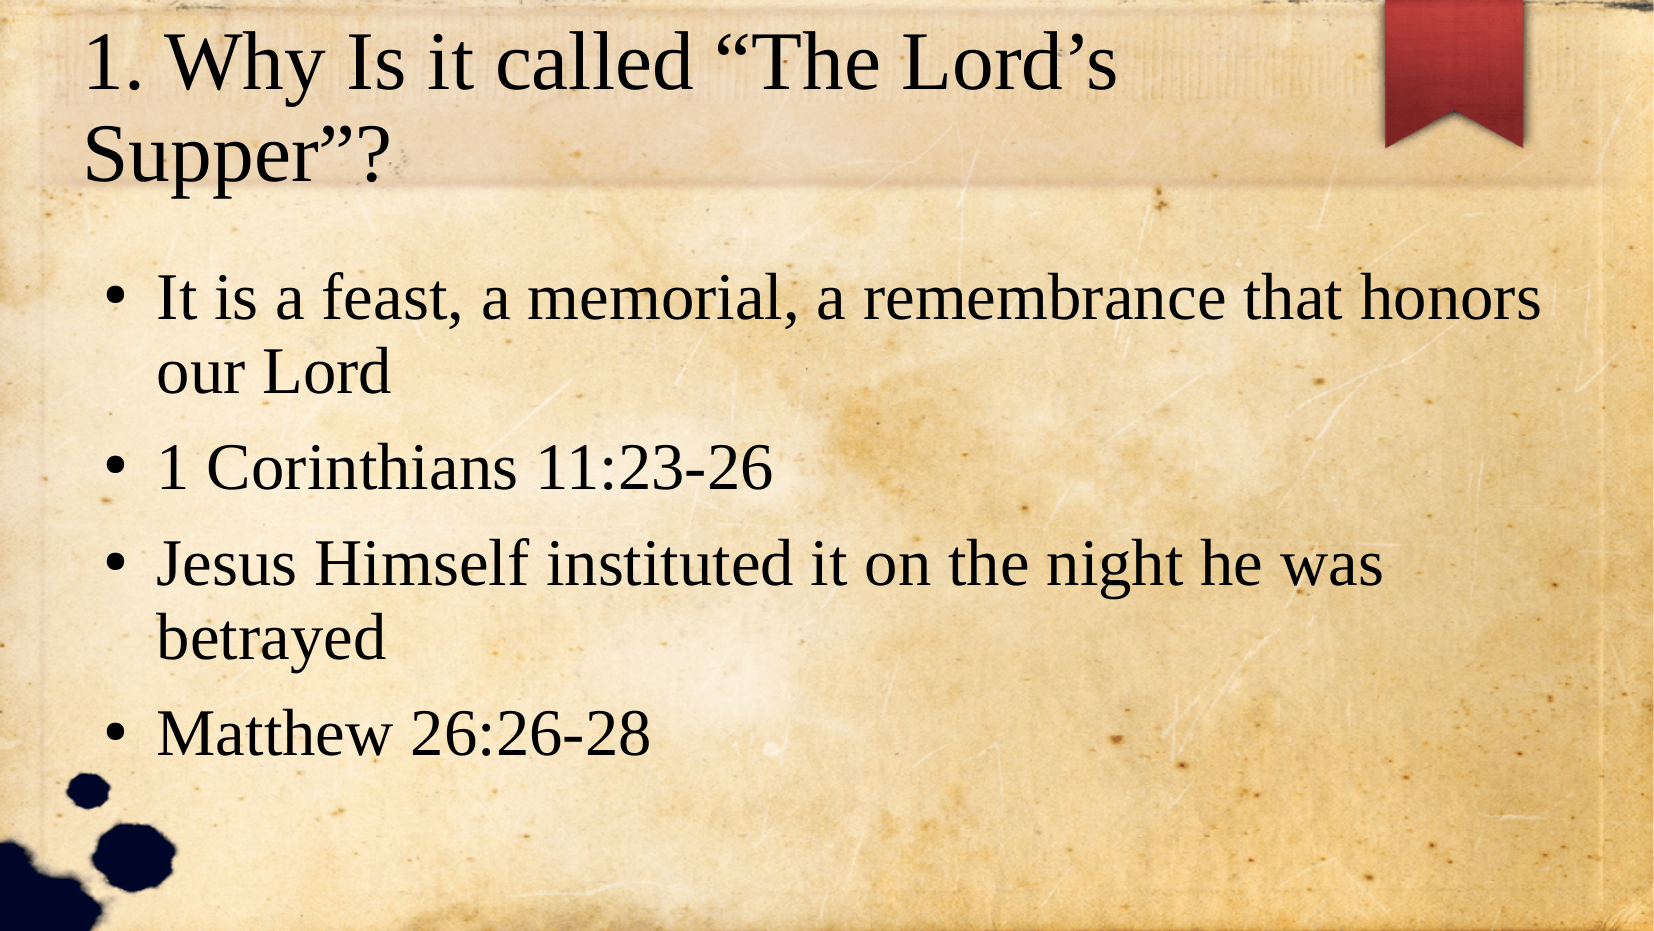

# 1. Why Is it called “The Lord’s Supper”?
It is a feast, a memorial, a remembrance that honors our Lord
1 Corinthians 11:23-26
Jesus Himself instituted it on the night he was betrayed
Matthew 26:26-28